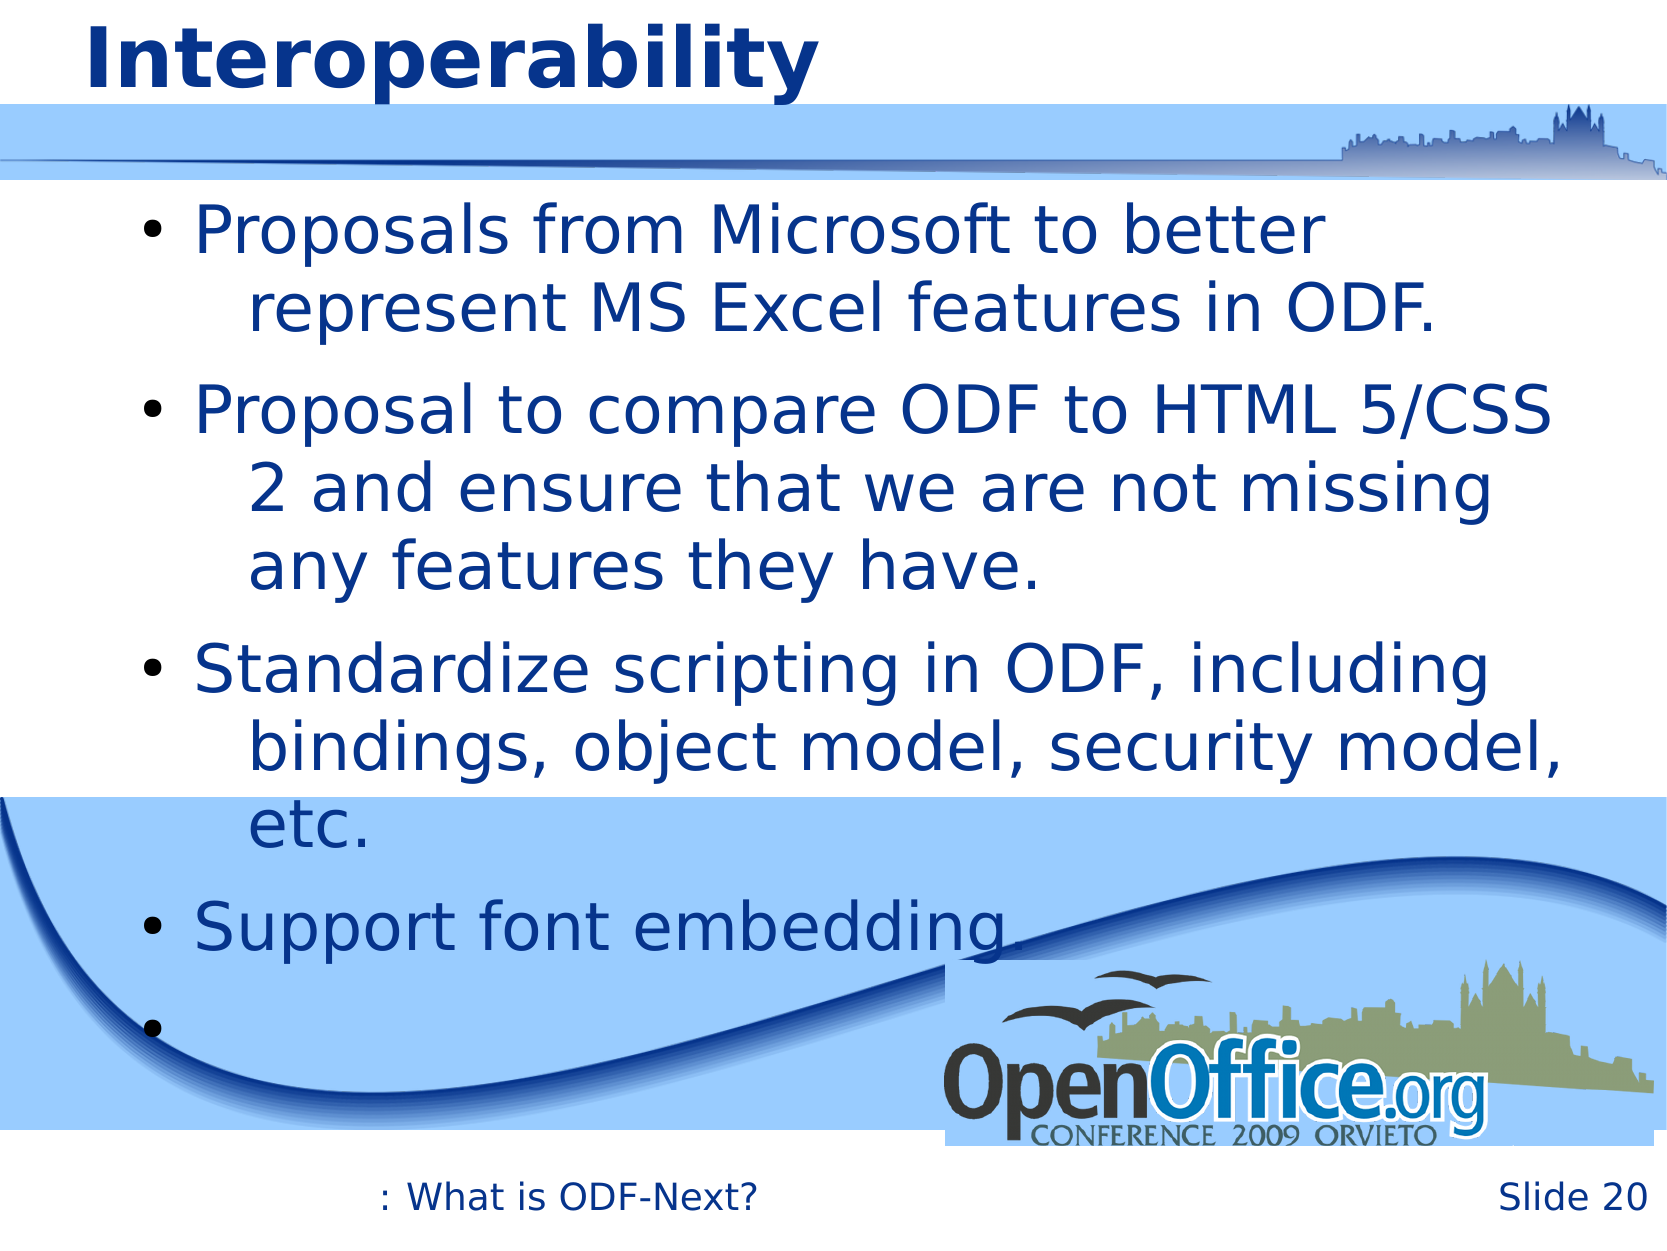

# Interoperability
Proposals from Microsoft to better represent MS Excel features in ODF.
Proposal to compare ODF to HTML 5/CSS 2 and ensure that we are not missing any features they have.
Standardize scripting in ODF, including bindings, object model, security model, etc.
Support font embedding.
What is ODF-Next?
20